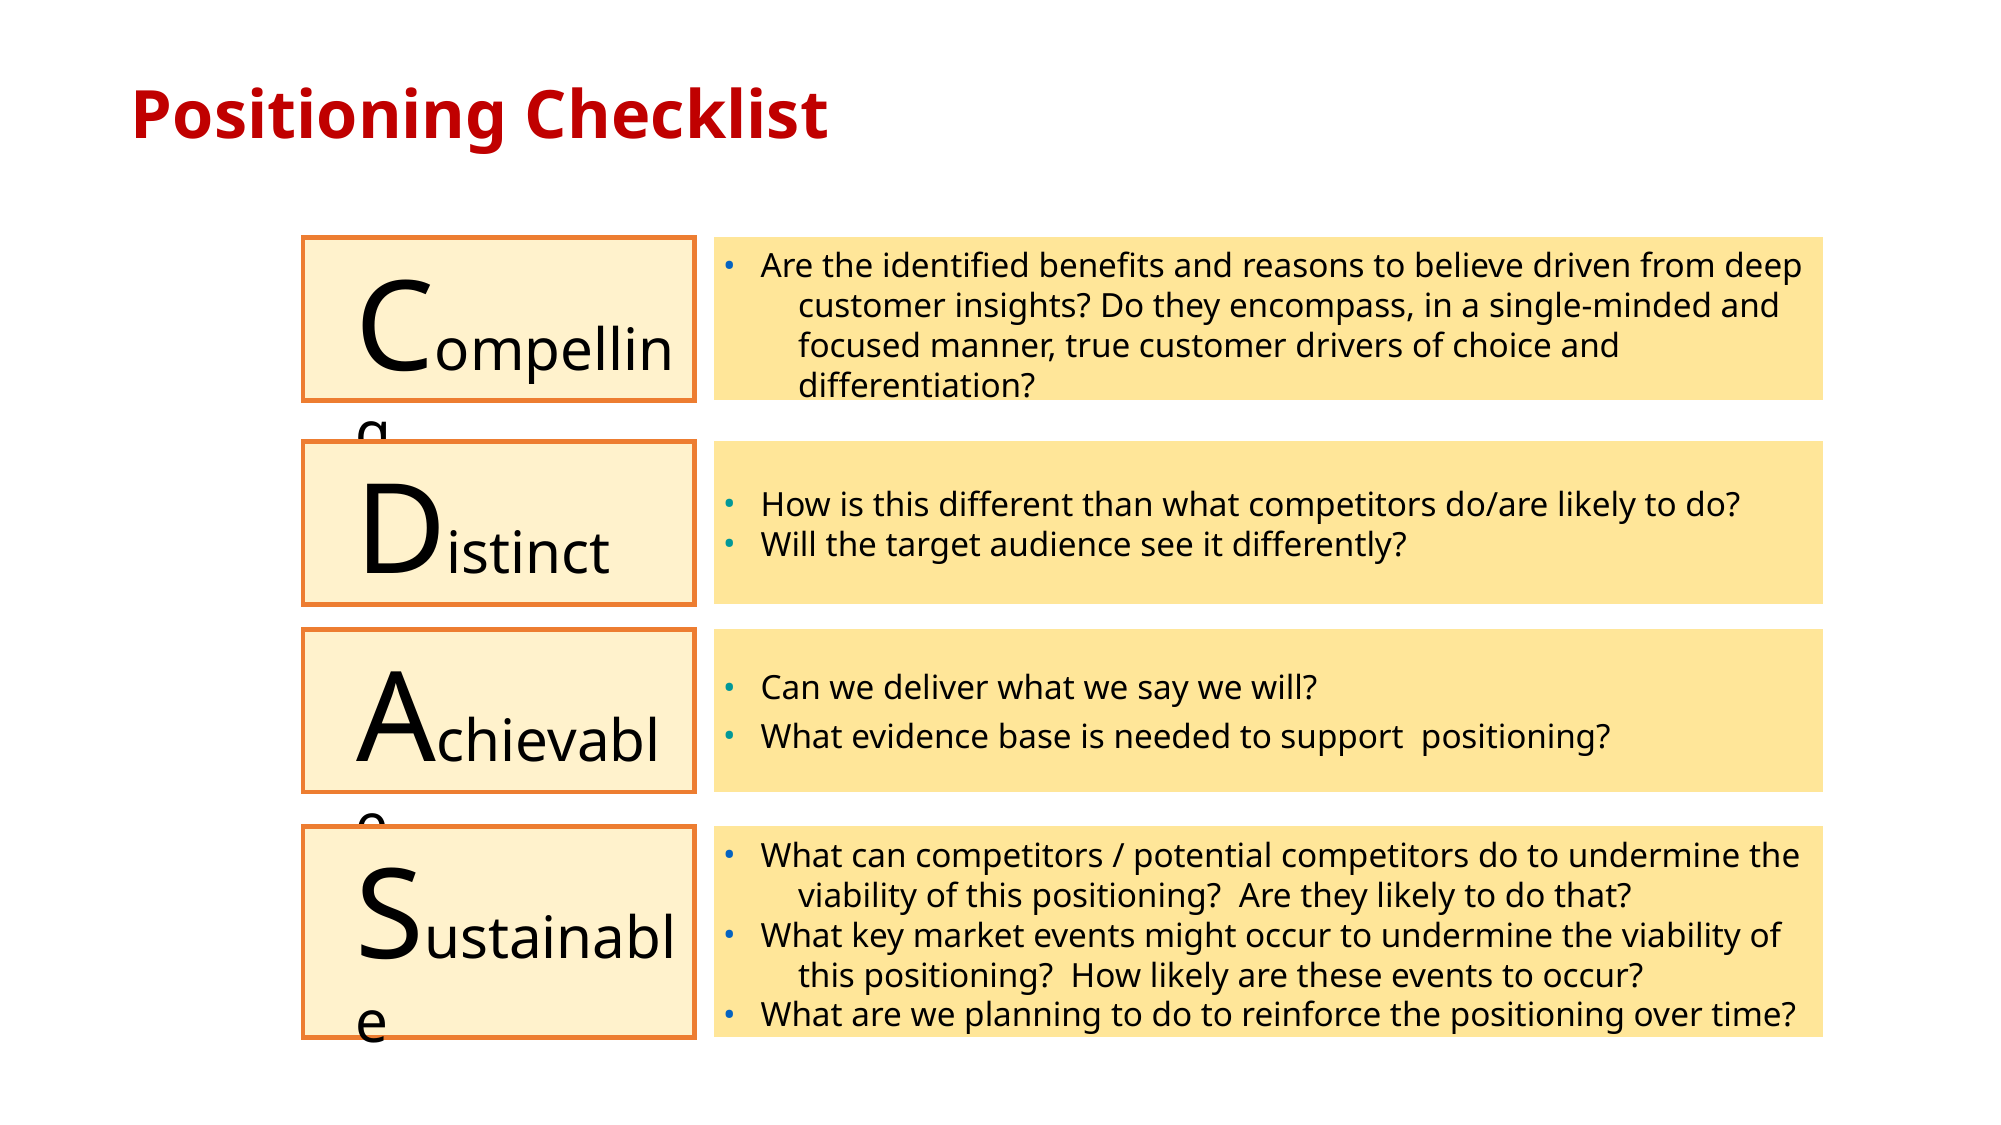

# Positioning Checklist
Are the identified benefits and reasons to believe driven from deep customer insights? Do they encompass, in a single-minded and focused manner, true customer drivers of choice and differentiation?
Compelling
Distinct
How is this different than what competitors do/are likely to do?
Will the target audience see it differently?
Achievable
Can we deliver what we say we will?
What evidence base is needed to support positioning?
Sustainable
What can competitors / potential competitors do to undermine the viability of this positioning? Are they likely to do that?
What key market events might occur to undermine the viability of this positioning? How likely are these events to occur?
What are we planning to do to reinforce the positioning over time?